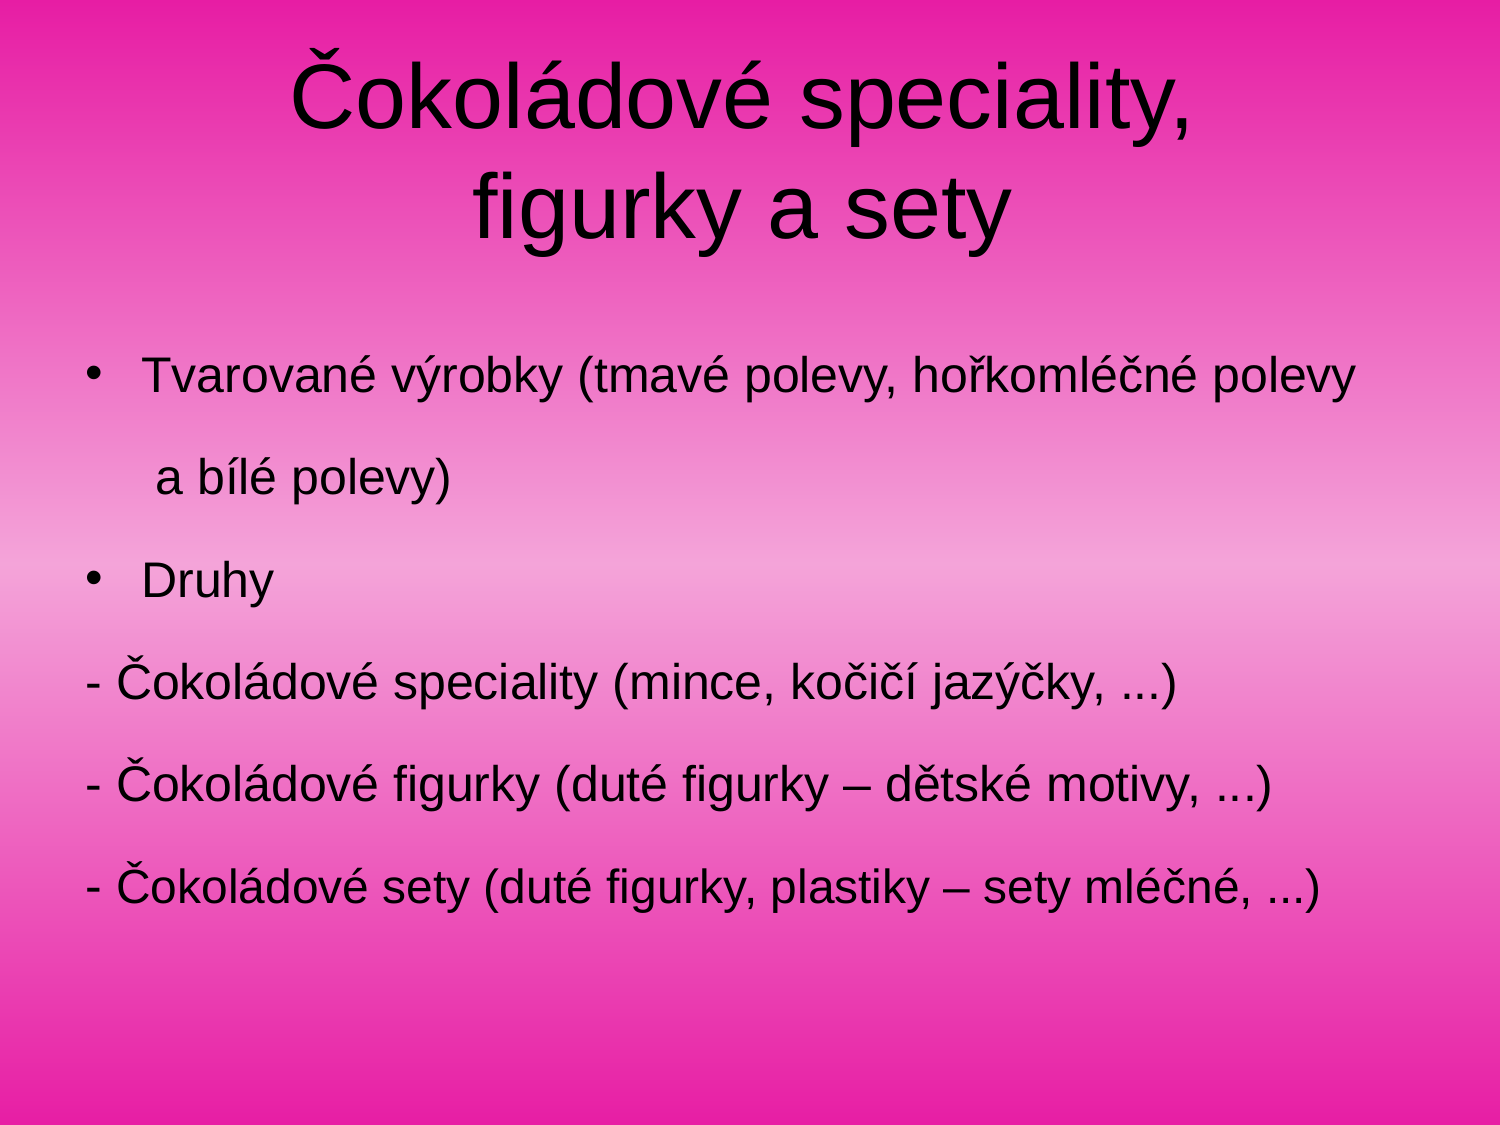

# Čokoládové speciality, figurky a sety
Tvarované výrobky (tmavé polevy, hořkomléčné polevy
	 a bílé polevy)
Druhy
- Čokoládové speciality (mince, kočičí jazýčky, ...)
- Čokoládové figurky (duté figurky – dětské motivy, ...)
- Čokoládové sety (duté figurky, plastiky – sety mléčné, ...)